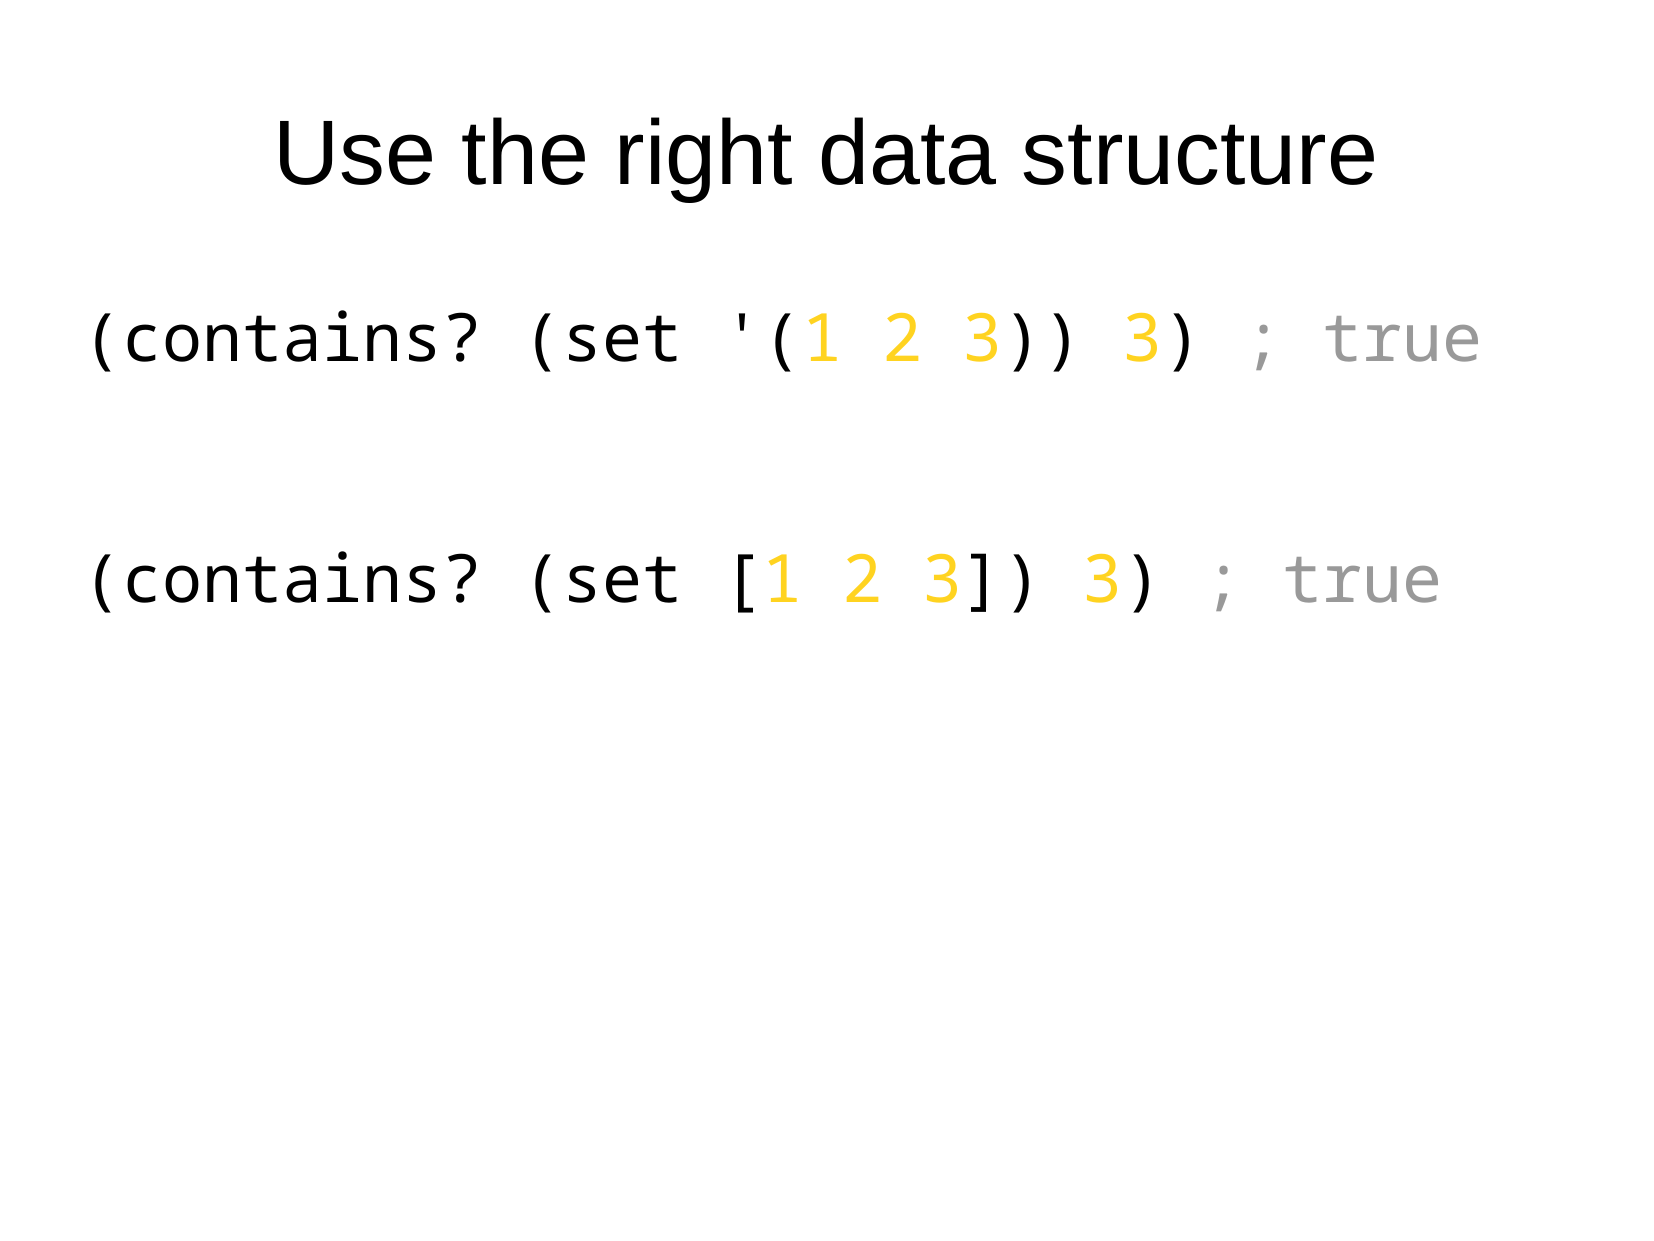

# Use the right data structure
(contains? (set '(1 2 3)) 3) ; true
(contains? (set [1 2 3]) 3) ; true